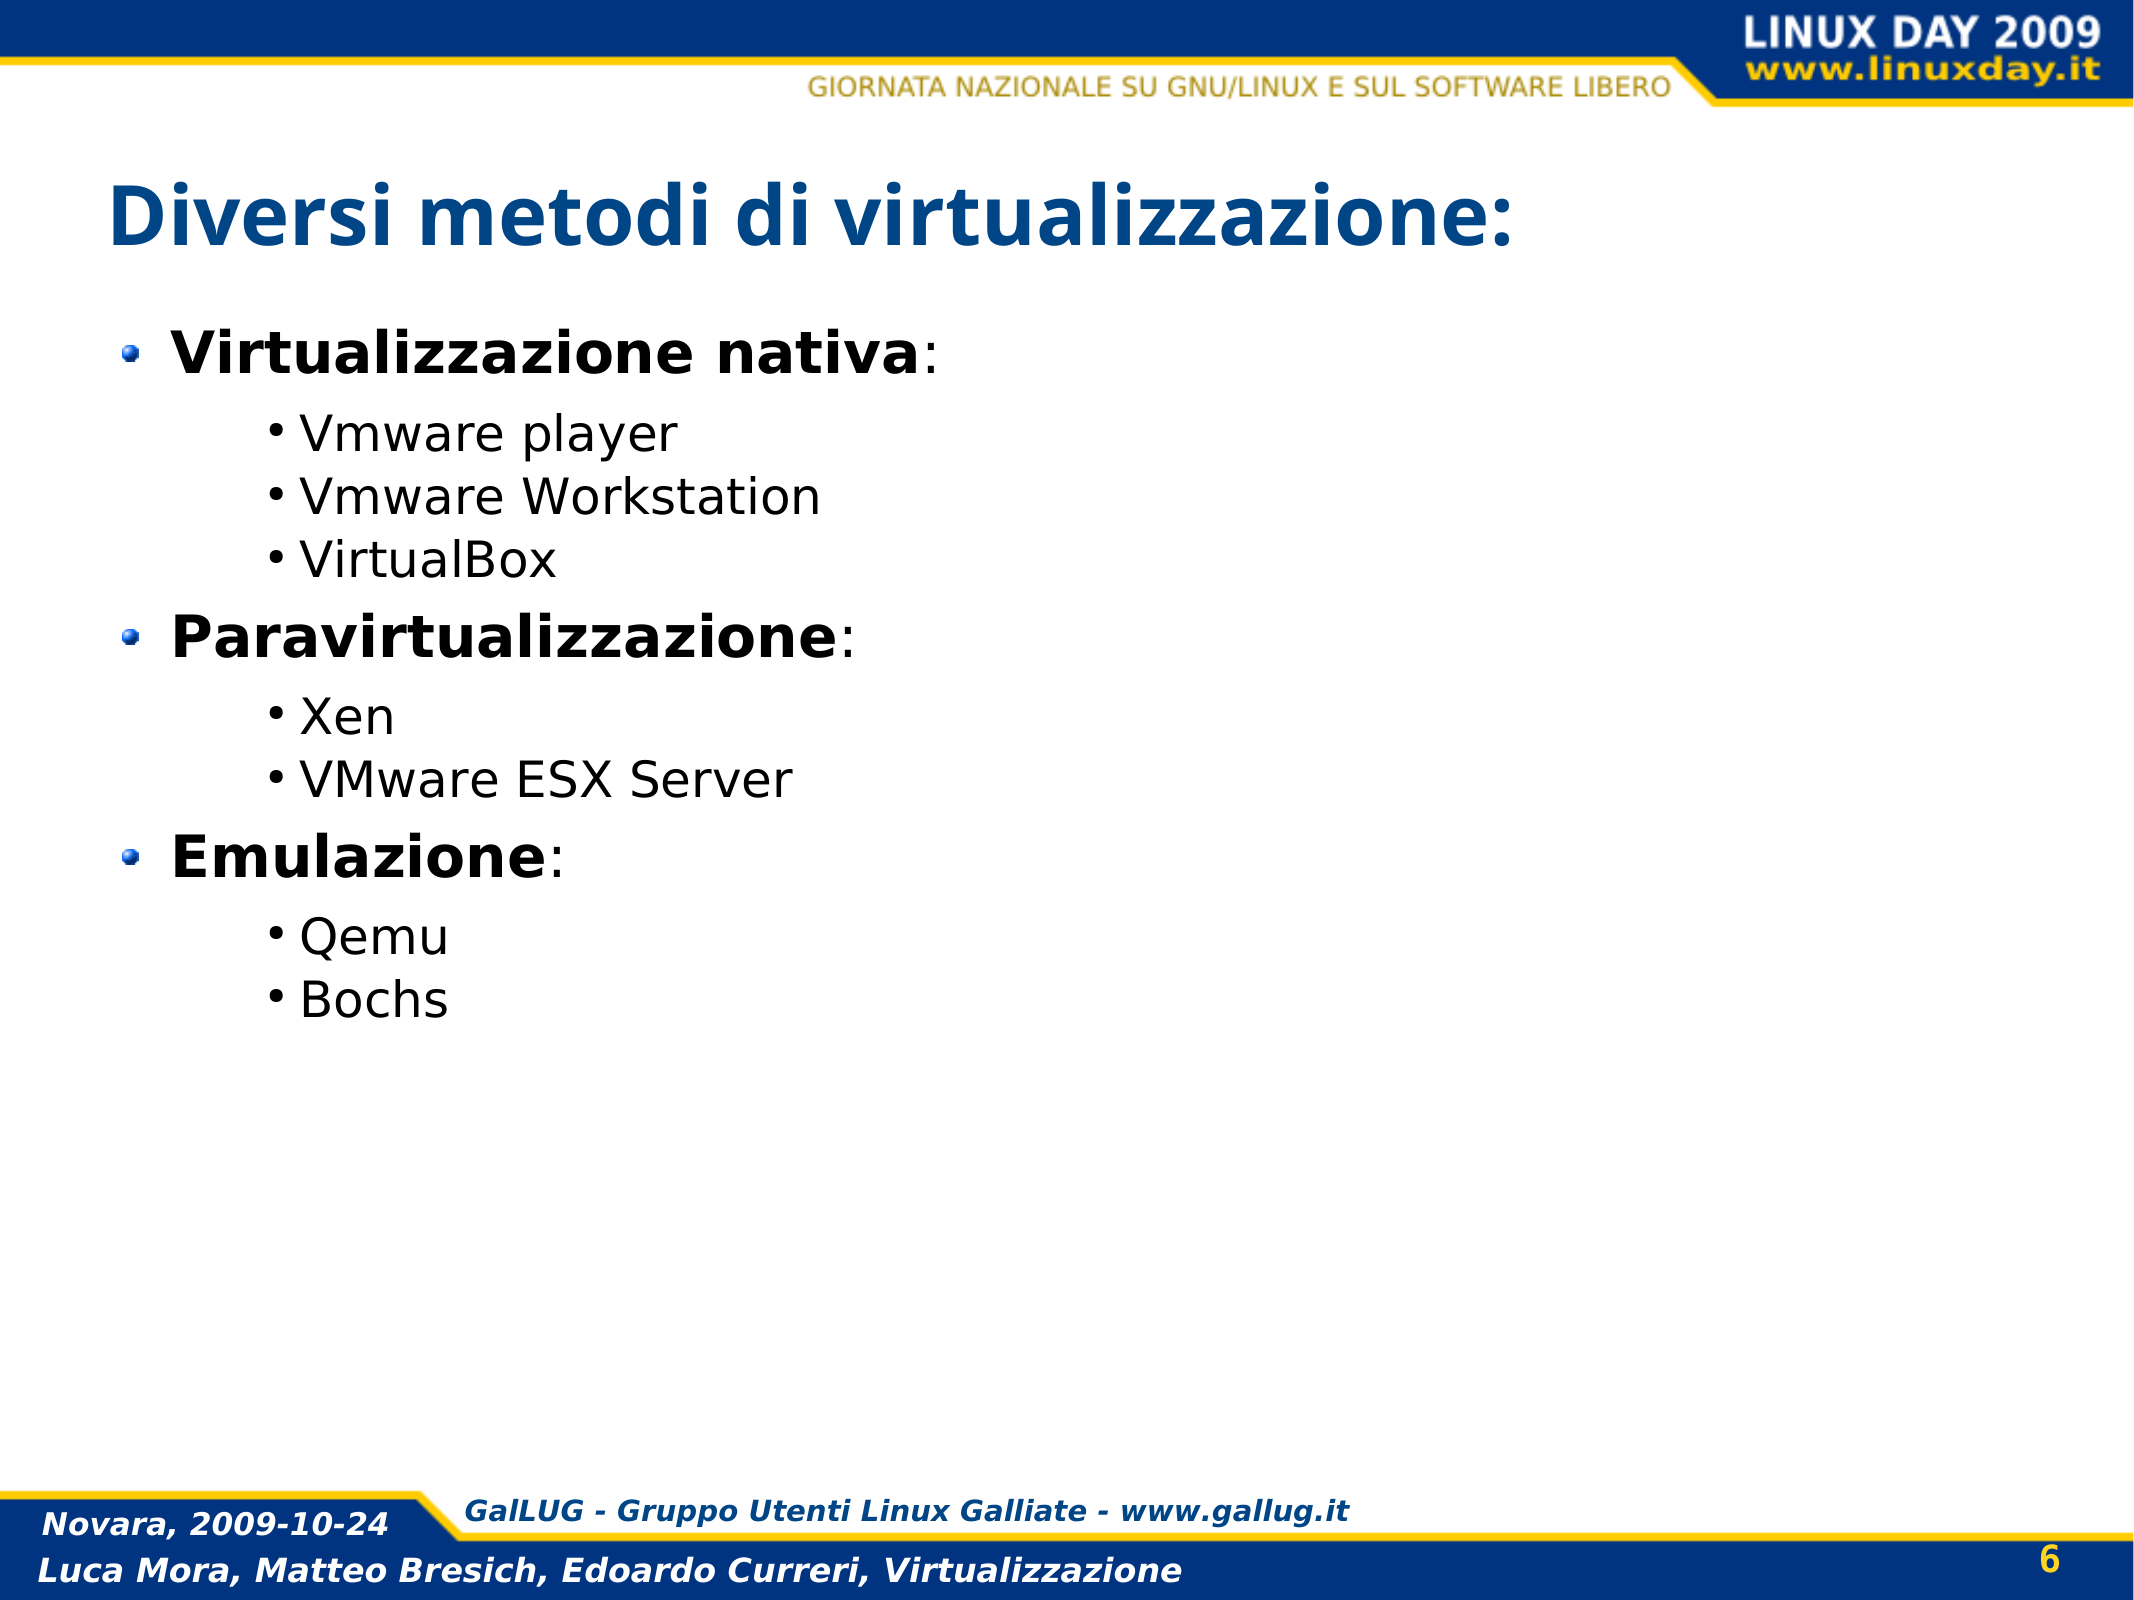

# Diversi metodi di virtualizzazione:
Virtualizzazione nativa:
Vmware player
Vmware Workstation
VirtualBox
Paravirtualizzazione:
Xen
VMware ESX Server
Emulazione:
Qemu
Bochs